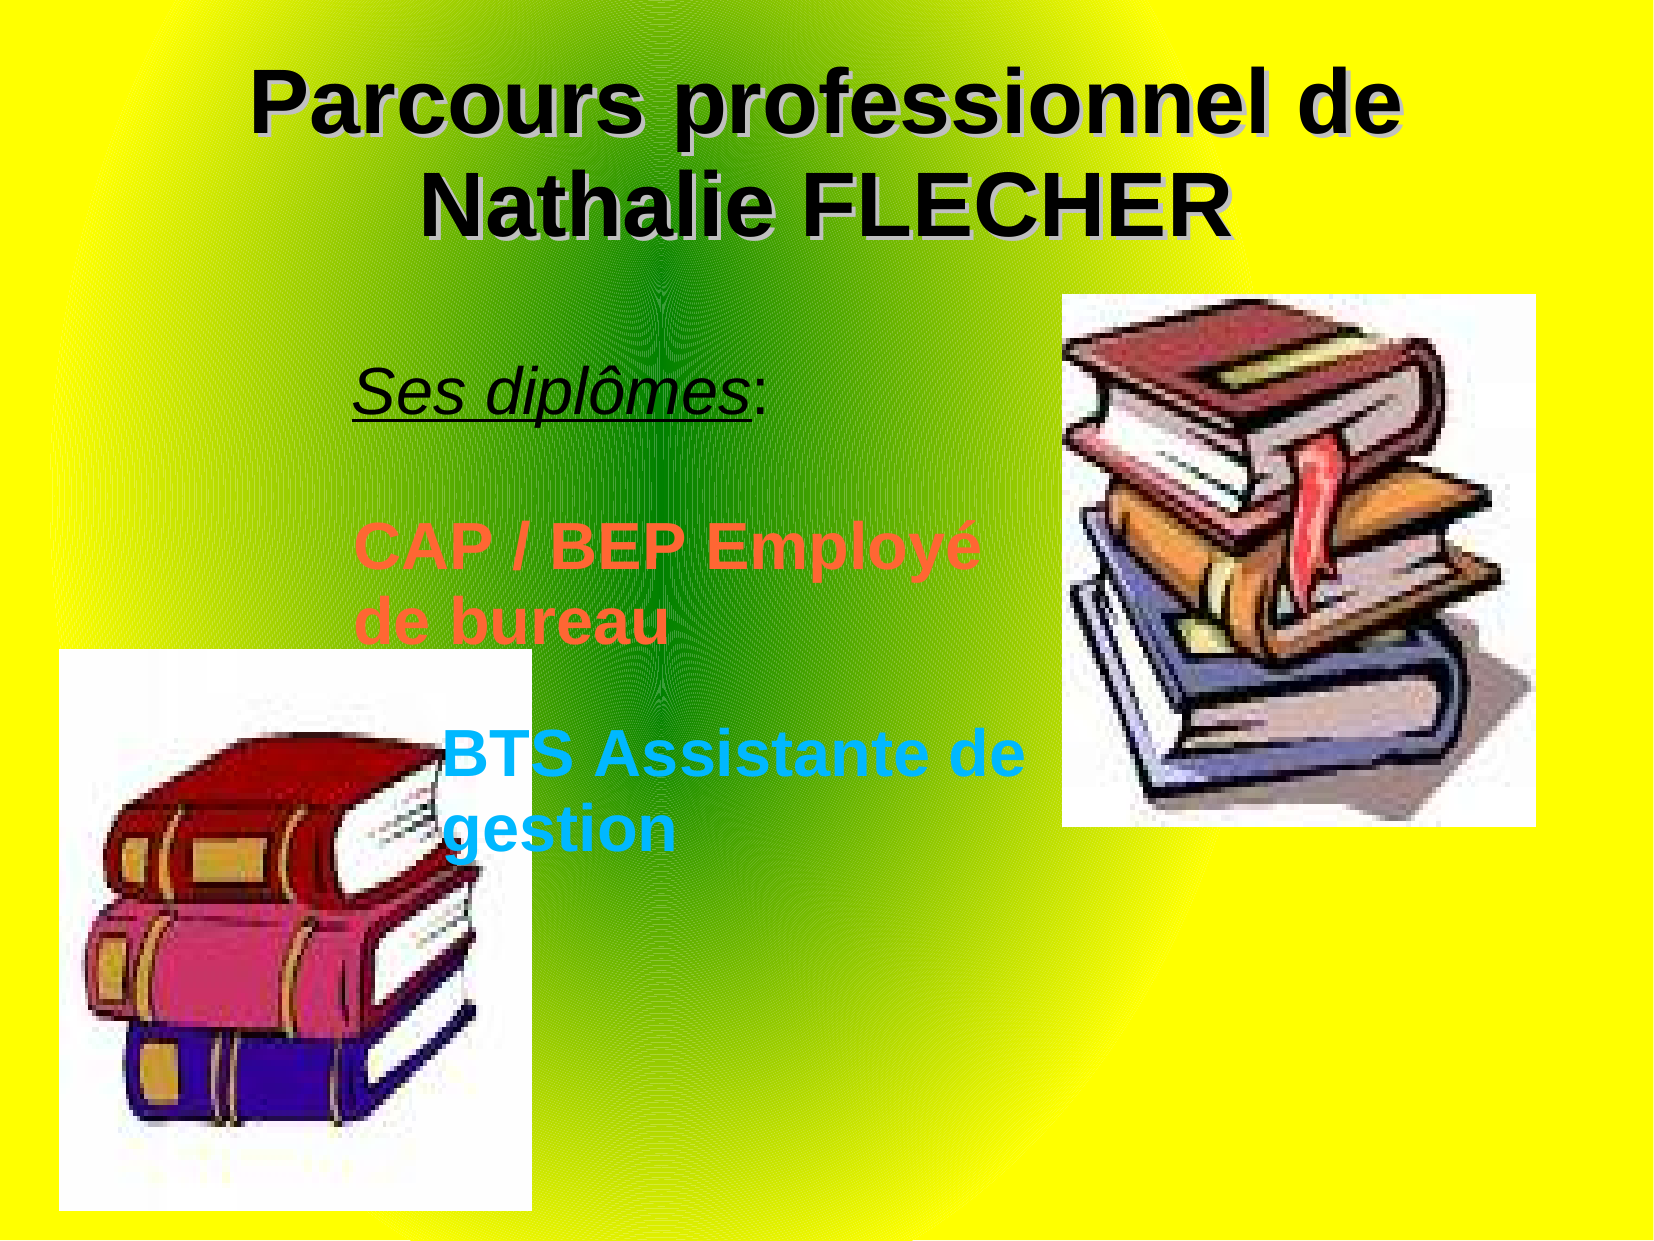

# Parcours professionnel de Nathalie FLECHER
Ses diplômes:
CAP / BEP Employé de bureau
BTS Assistante de gestion